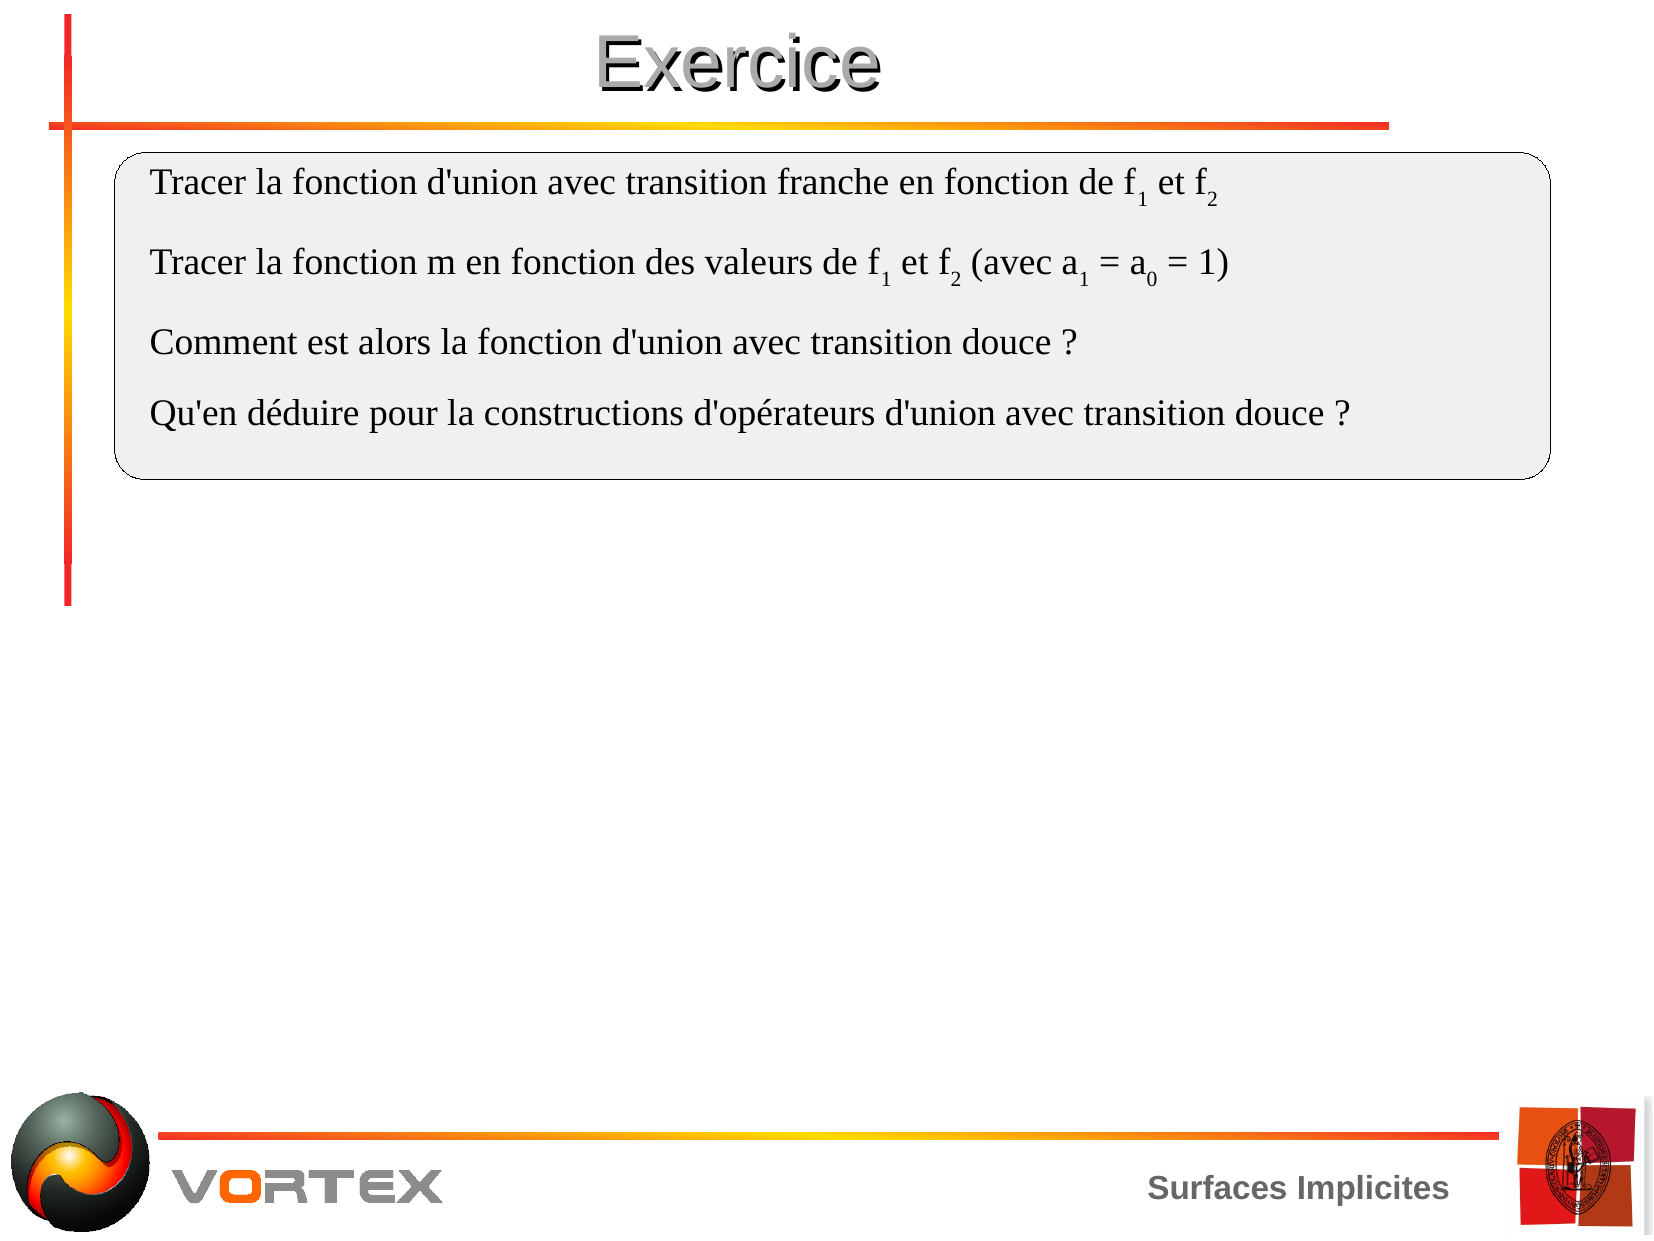

# Exercice
Tracer la fonction d'union avec transition franche en fonction de f1 et f2
Tracer la fonction m en fonction des valeurs de f1 et f2 (avec a1 = a0 = 1)
Comment est alors la fonction d'union avec transition douce ?
Qu'en déduire pour la constructions d'opérateurs d'union avec transition douce ?